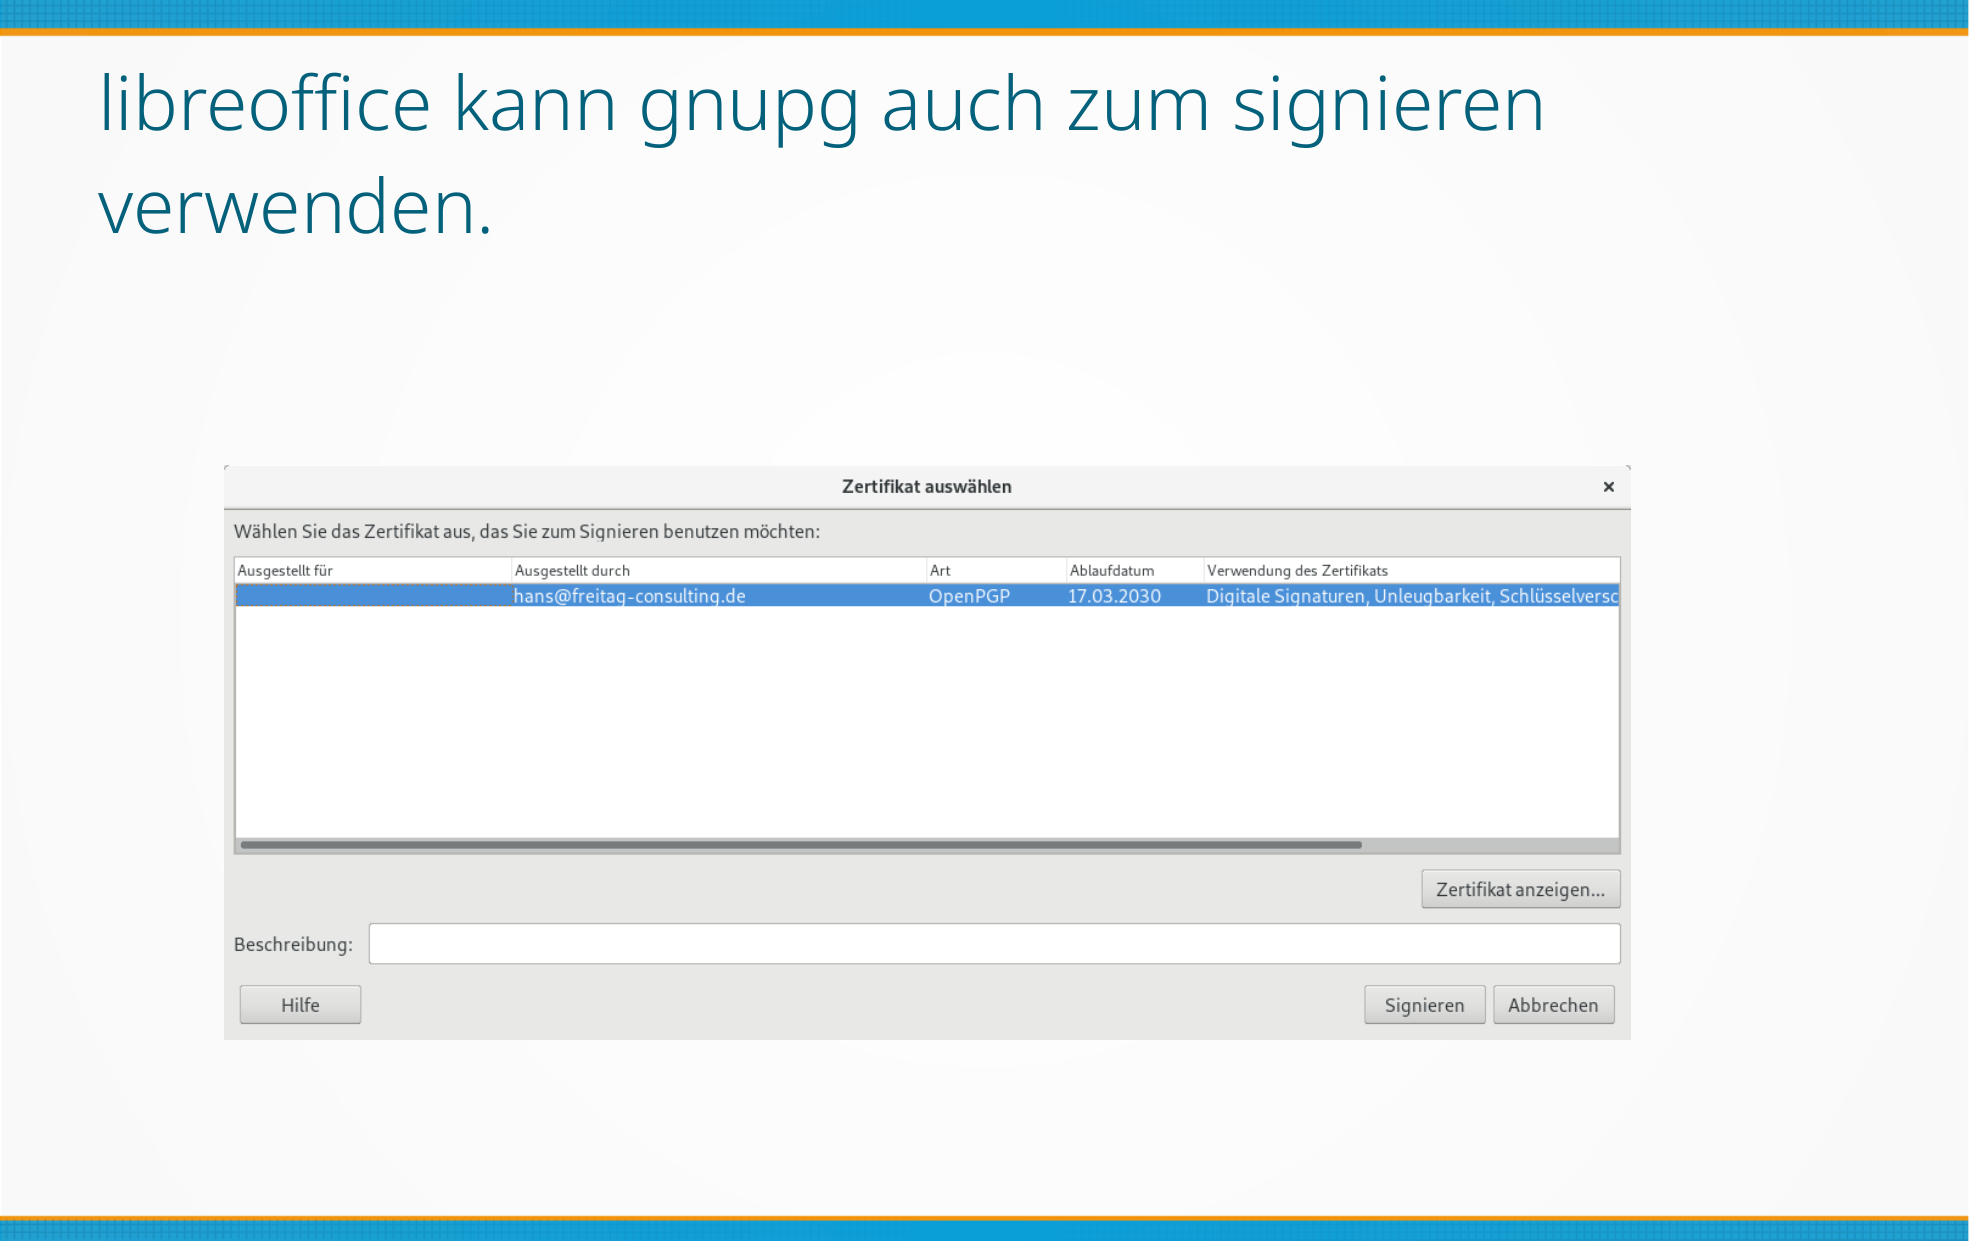

# libreoffice kann gnupg auch zum signieren verwenden.